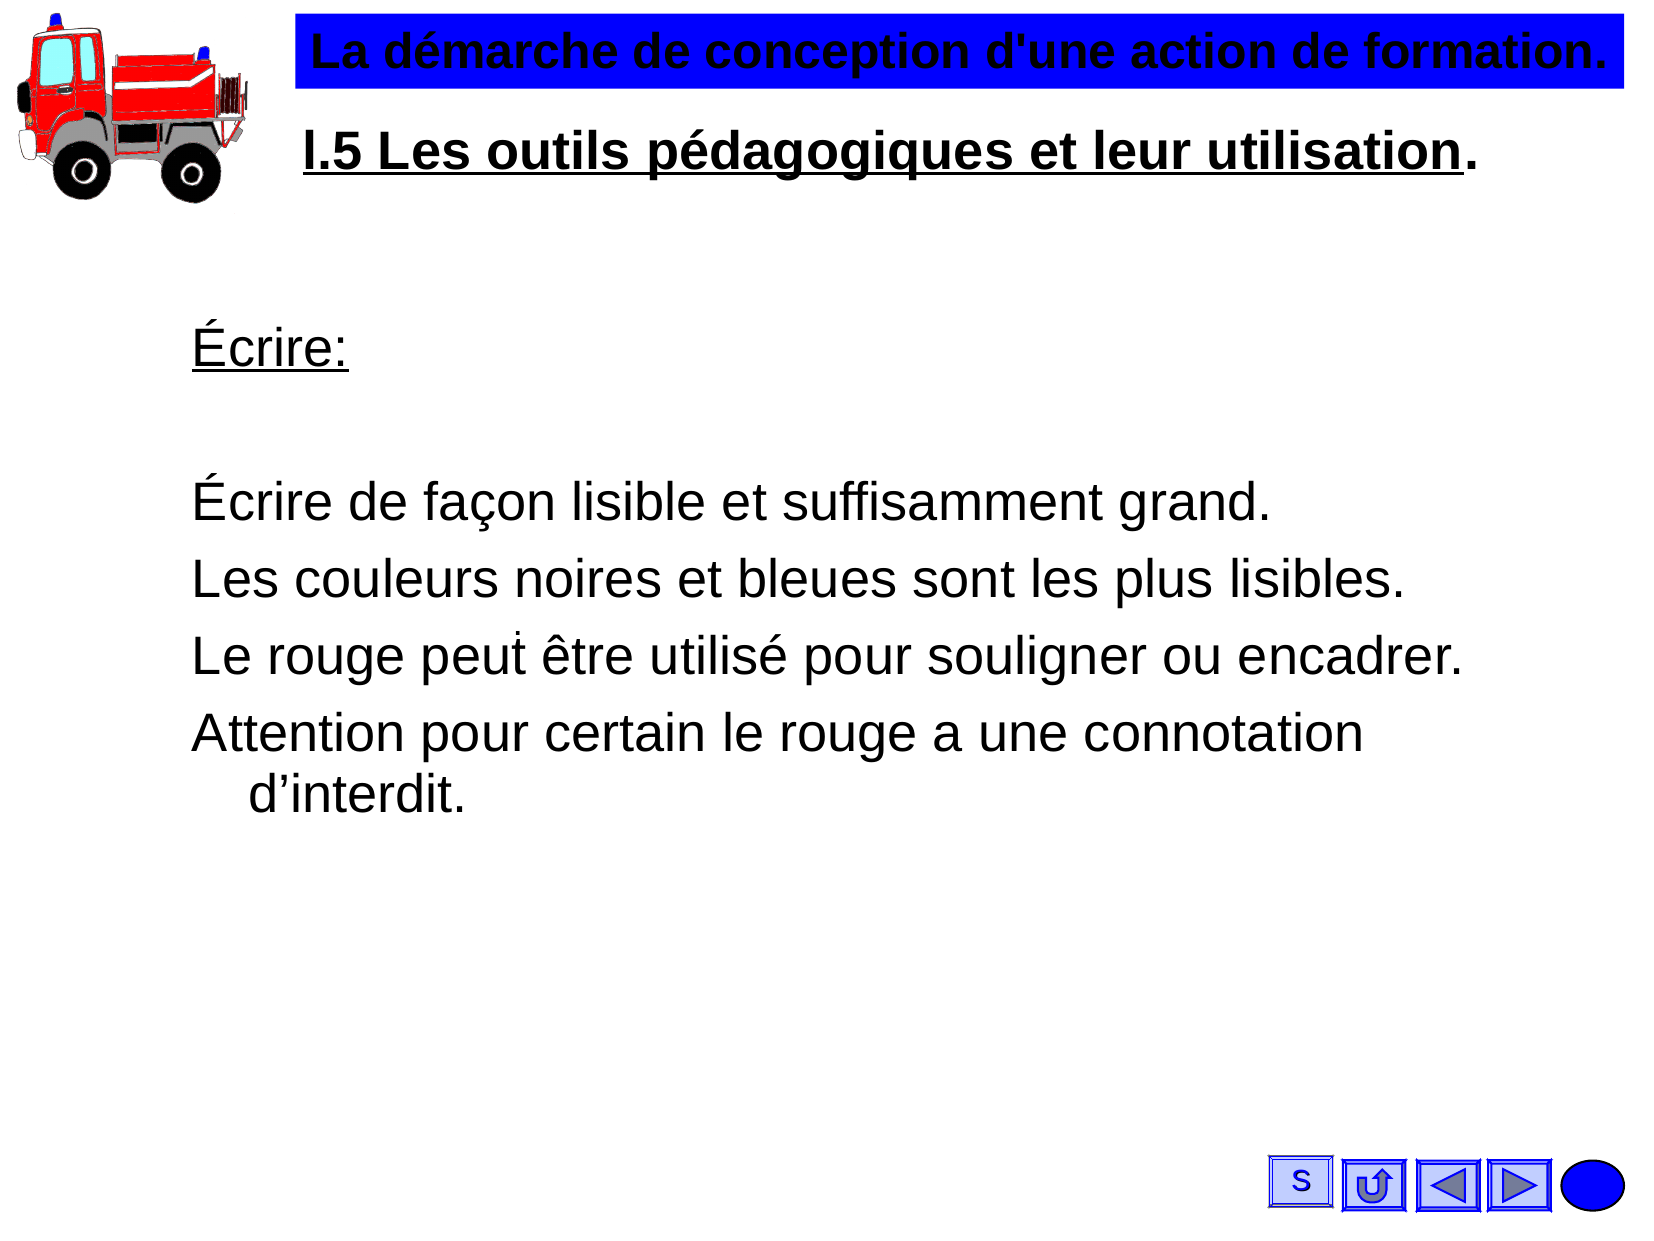

La démarche de conception d'une action de formation.
l.5 Les outils pédagogiques et leur utilisation.
Écrire:
Écrire de façon lisible et suffisamment grand.
Les couleurs noires et bleues sont les plus lisibles.
Le rouge peut être utilisé pour souligner ou encadrer.
Attention pour certain le rouge a une connotation d’interdit.
#
.